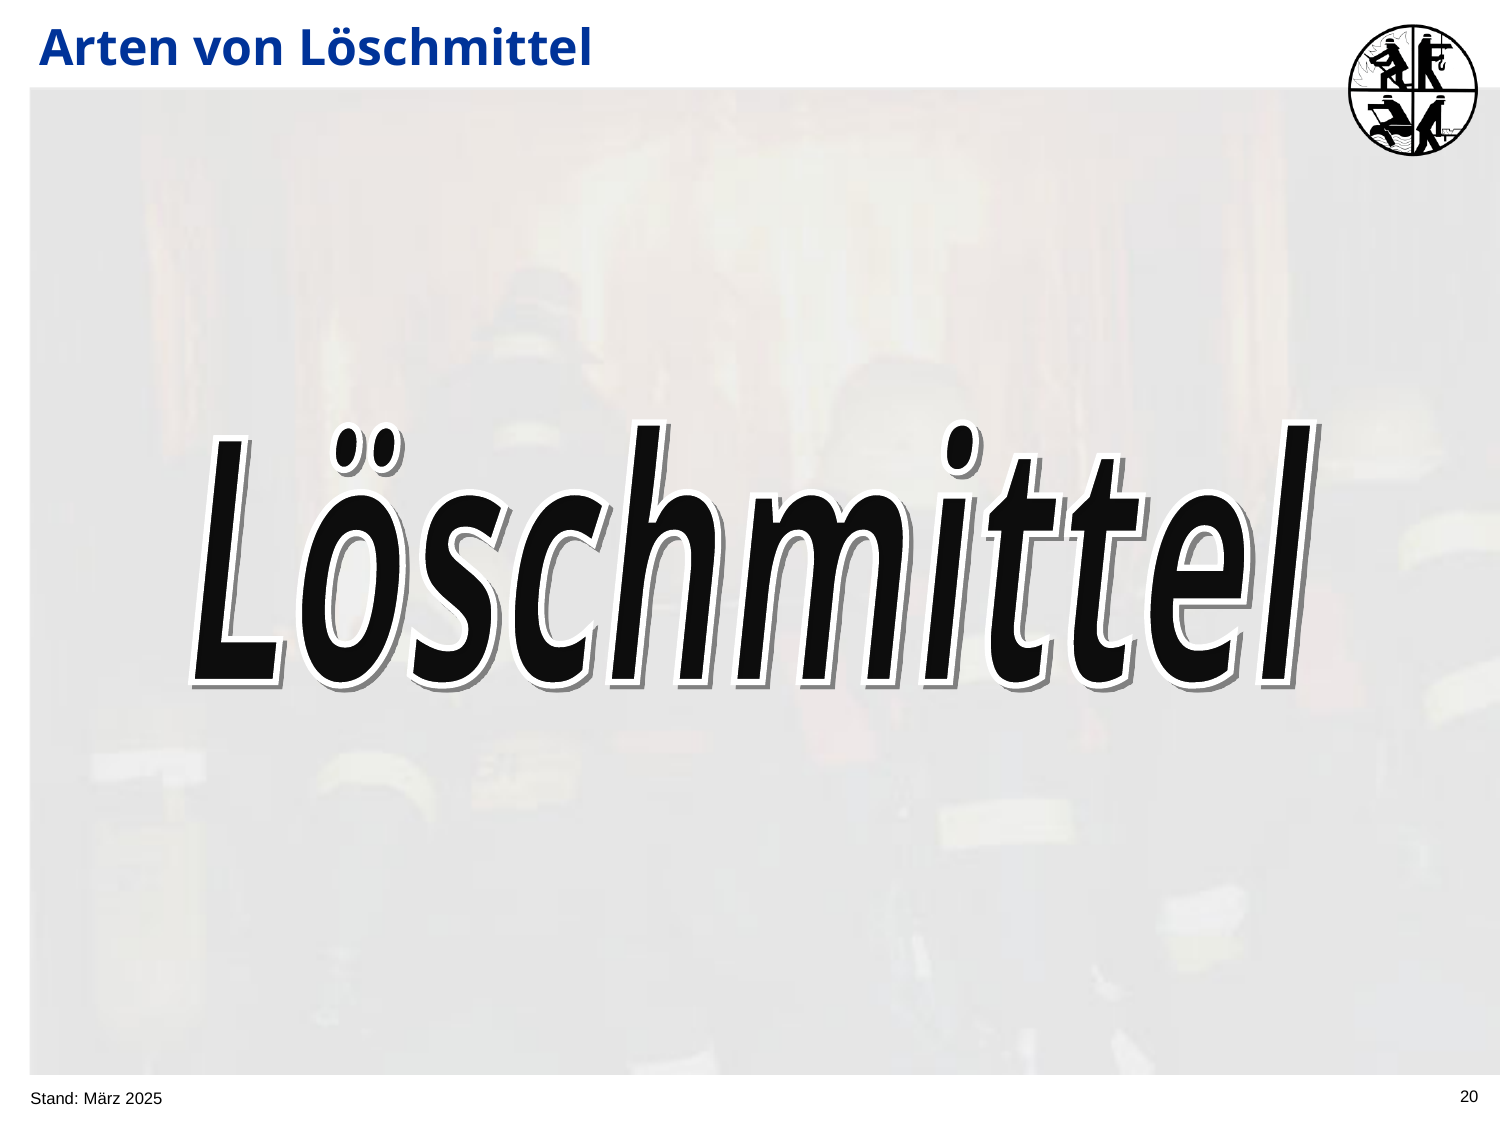

# Arten von Löschmittel
Löschmittel
Stand: März 2025